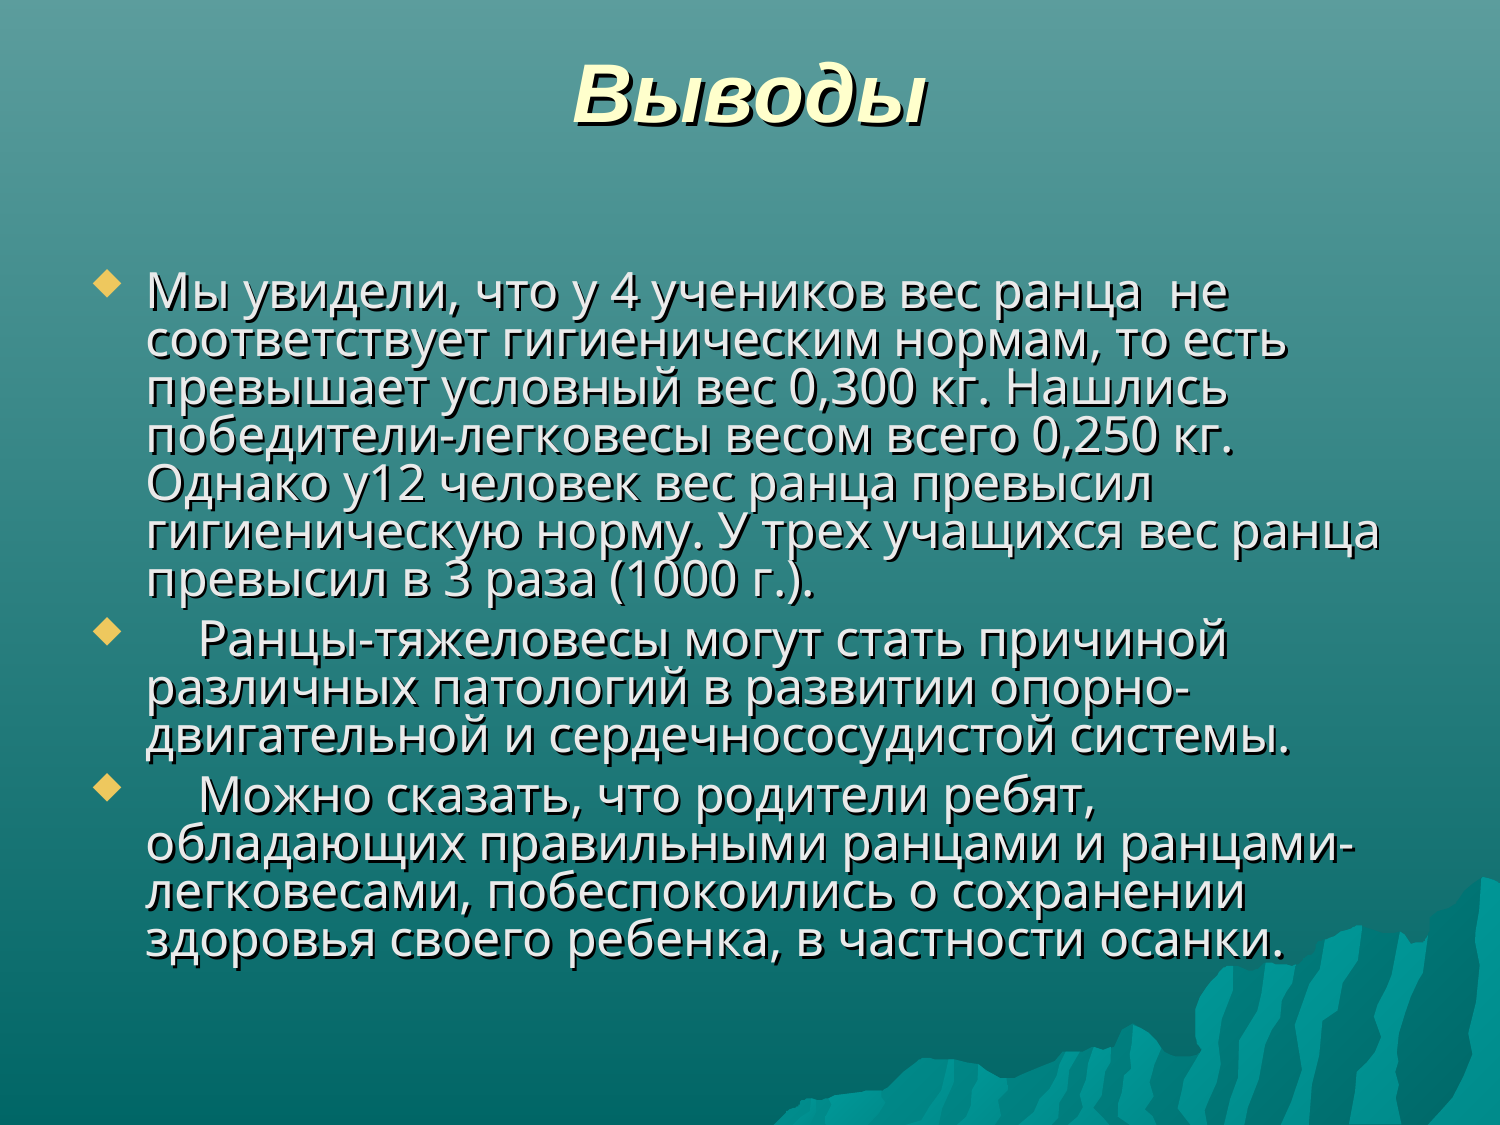

# Выводы
Мы увидели, что у 4 учеников вес ранца не соответствует гигиеническим нормам, то есть превышает условный вес 0,300 кг. Нашлись победители-легковесы весом всего 0,250 кг. Однако у12 человек вес ранца превысил гигиеническую норму. У трех учащихся вес ранца превысил в 3 раза (1000 г.).
 Ранцы-тяжеловесы могут стать причиной различных патологий в развитии опорно-двигательной и сердечнососудистой системы.
 Можно сказать, что родители ребят, обладающих правильными ранцами и ранцами-легковесами, побеспокоились о сохранении здоровья своего ребенка, в частности осанки.